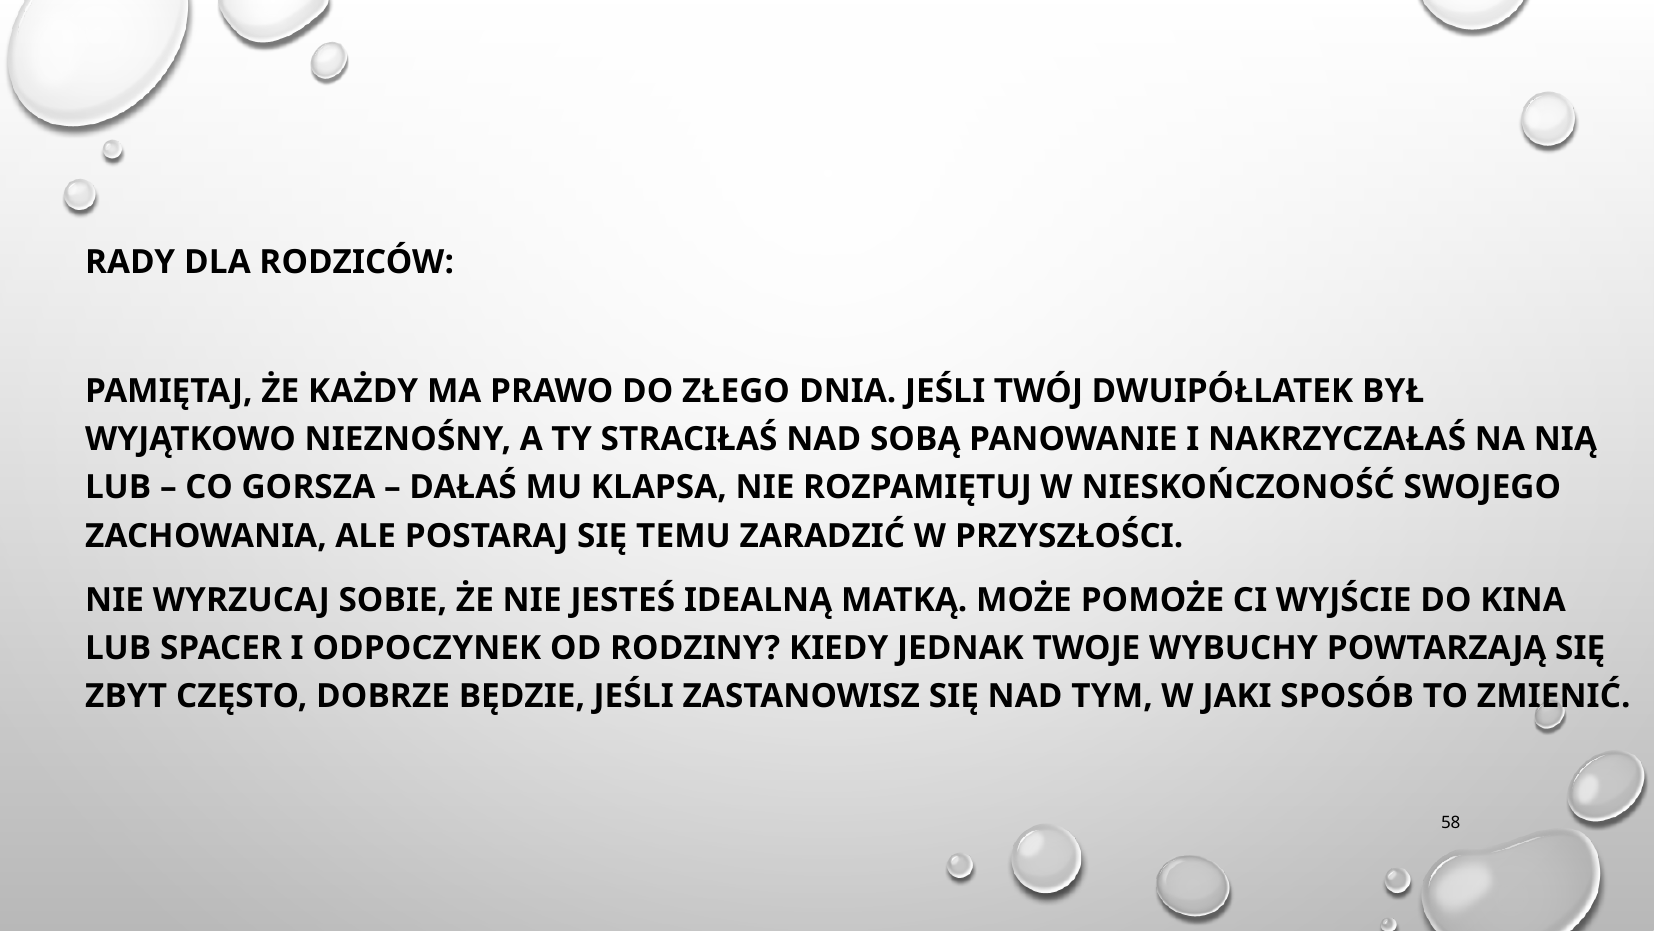

# Rady dla rodziców:
Pamiętaj, że każdy ma prawo do złego dnia. Jeśli twój dwuipółlatek był wyjątkowo nieznośny, a ty straciłaś nad sobą panowanie i nakrzyczałaś na nią lub – co gorsza – dałaś mu klapsa, nie rozpamiętuj w nieskończoność swojego zachowania, ale postaraj się temu zaradzić w przyszłości.
Nie wyrzucaj sobie, że nie jesteś idealną matką. Może pomoże ci wyjście do kina lub spacer i odpoczynek od rodziny? Kiedy jednak twoje wybuchy powtarzają się zbyt często, dobrze będzie, jeśli zastanowisz się nad tym, w jaki sposób to zmienić.
57